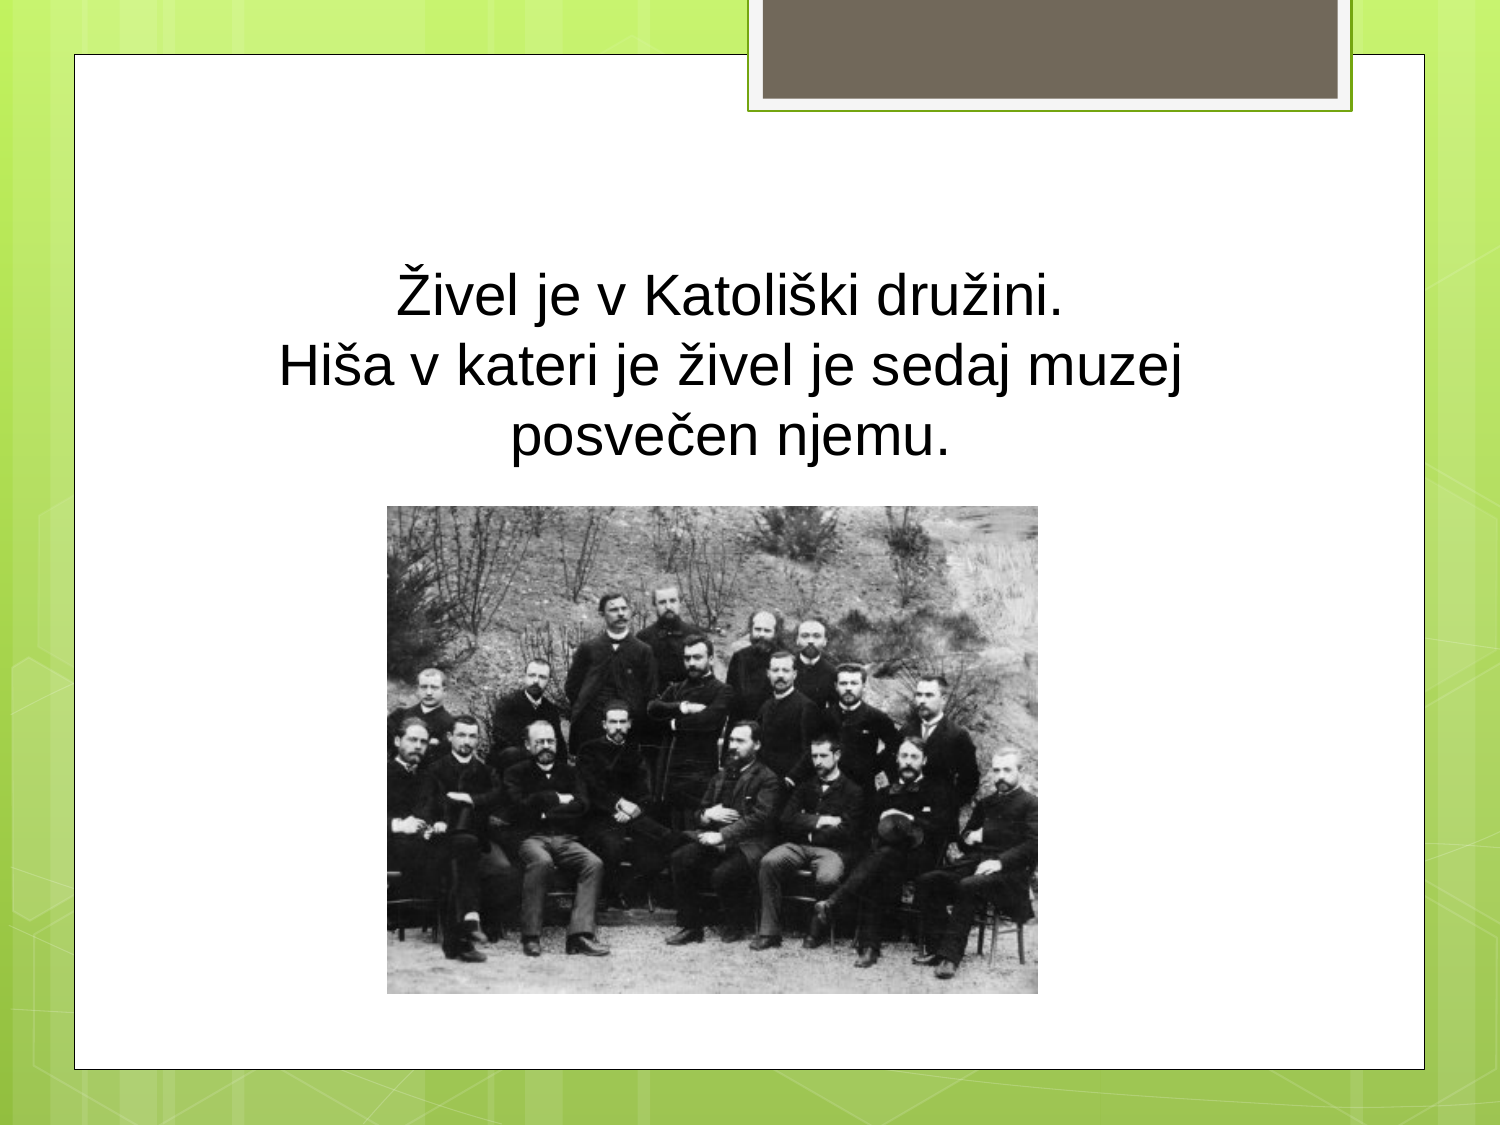

Živel je v Katoliški družini.
Hiša v kateri je živel je sedaj muzej posvečen njemu.